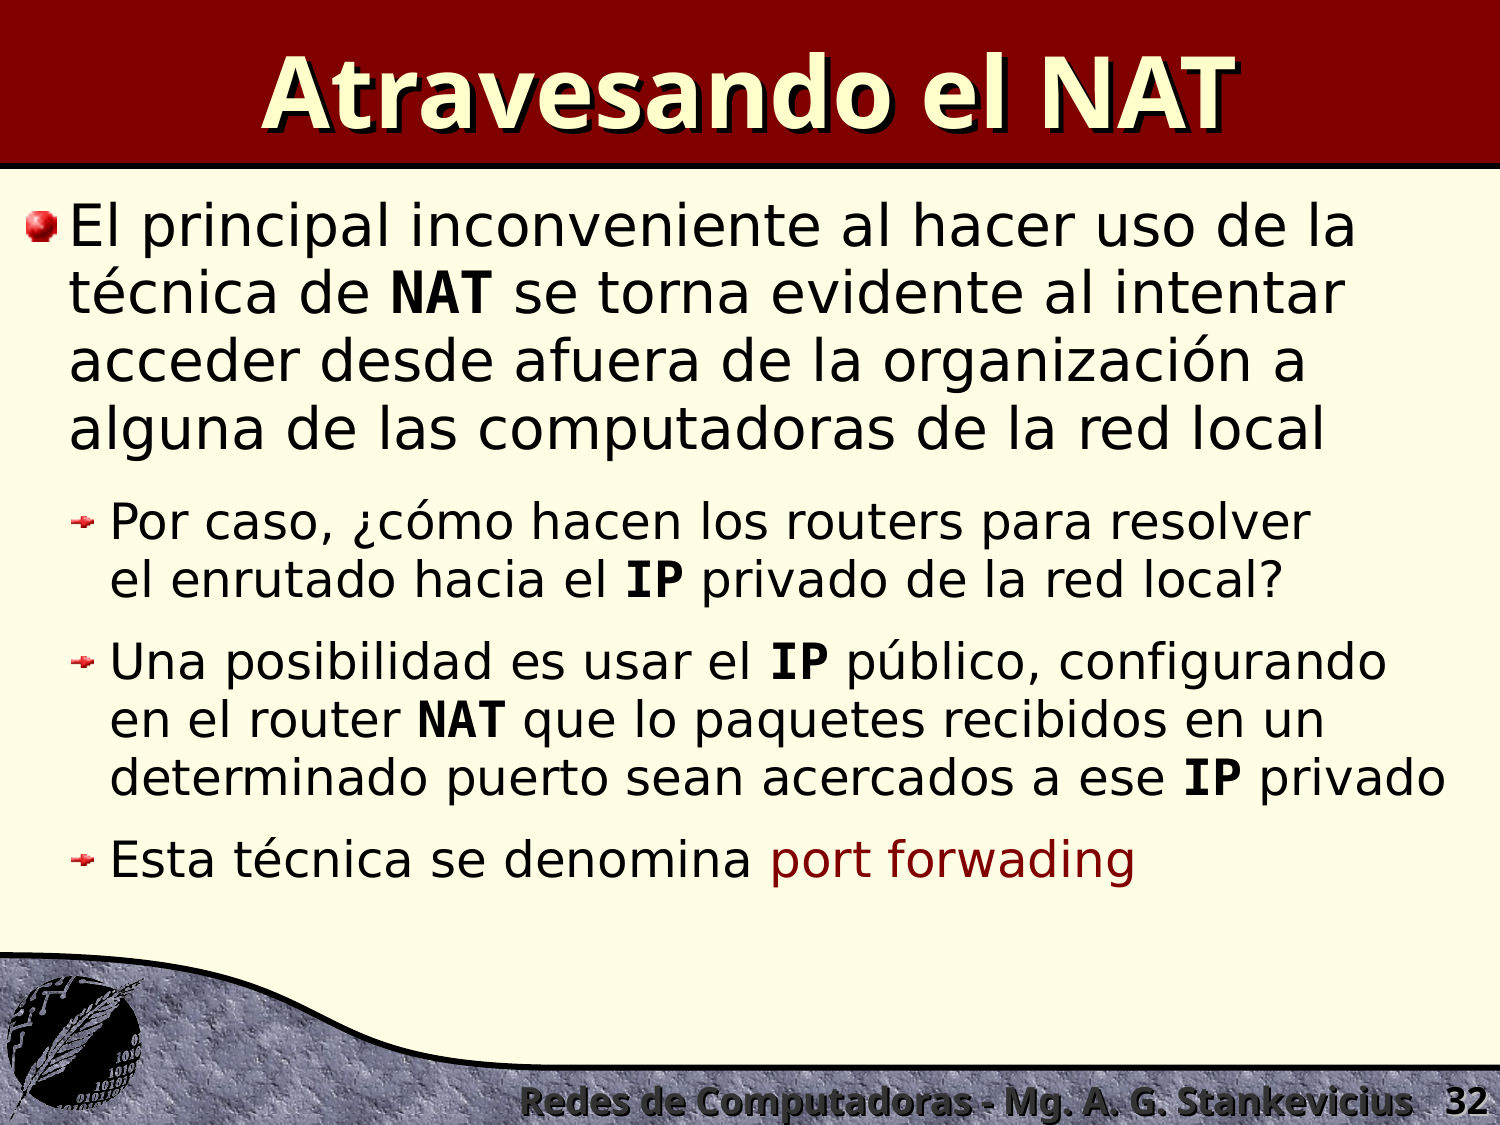

# Atravesando el NAT
El principal inconveniente al hacer uso de la técnica de NAT se torna evidente al intentar acceder desde afuera de la organización a alguna de las computadoras de la red local
Por caso, ¿cómo hacen los routers para resolver
el enrutado hacia el IP privado de la red local?
Una posibilidad es usar el IP público, configurando
en el router NAT que lo paquetes recibidos en un determinado puerto sean acercados a ese IP privado
Esta técnica se denomina port forwading
32